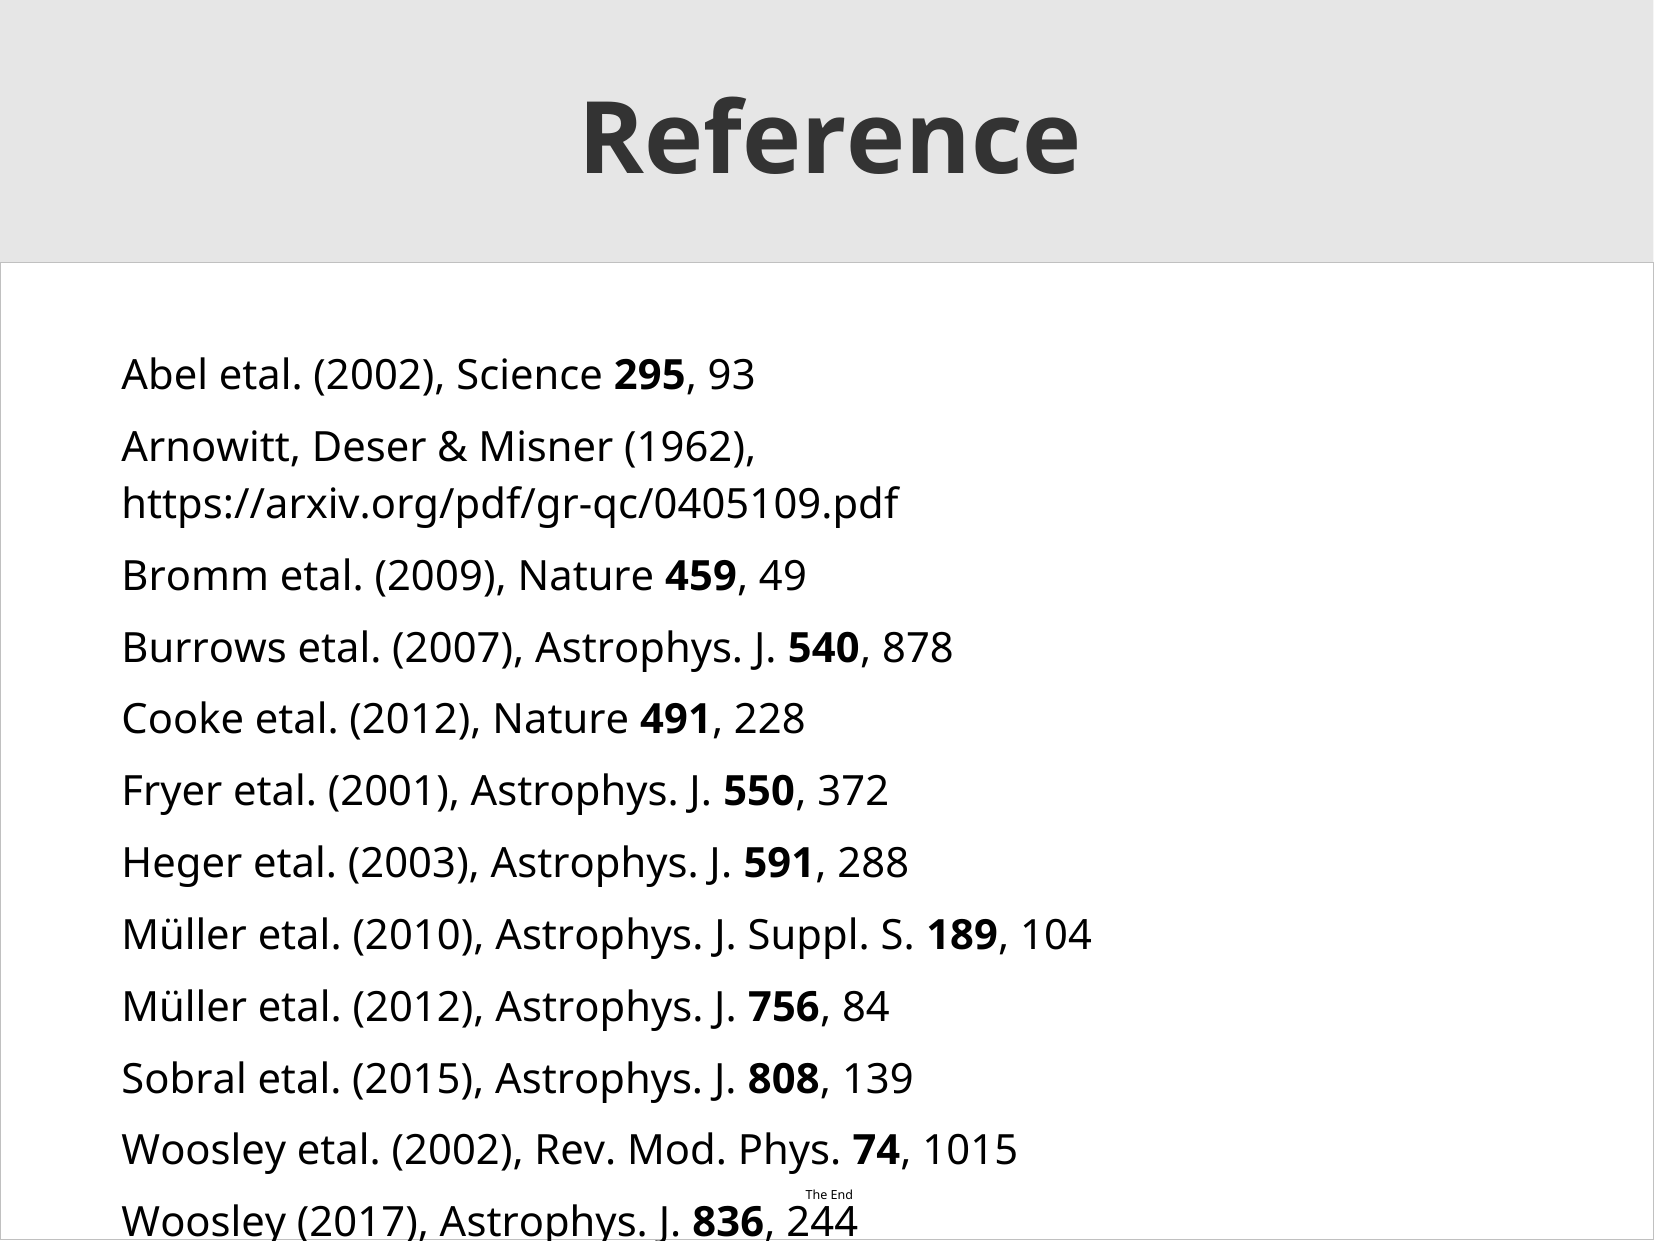

# Reference
Abel etal. (2002), Science 295, 93
Arnowitt, Deser & Misner (1962), https://arxiv.org/pdf/gr-qc/0405109.pdf
Bromm etal. (2009), Nature 459, 49
Burrows etal. (2007), Astrophys. J. 540, 878
Cooke etal. (2012), Nature 491, 228
Fryer etal. (2001), Astrophys. J. 550, 372
Heger etal. (2003), Astrophys. J. 591, 288
Müller etal. (2010), Astrophys. J. Suppl. S. 189, 104
Müller etal. (2012), Astrophys. J. 756, 84
Sobral etal. (2015), Astrophys. J. 808, 139
Woosley etal. (2002), Rev. Mod. Phys. 74, 1015
Woosley (2017), Astrophys. J. 836, 244
The End